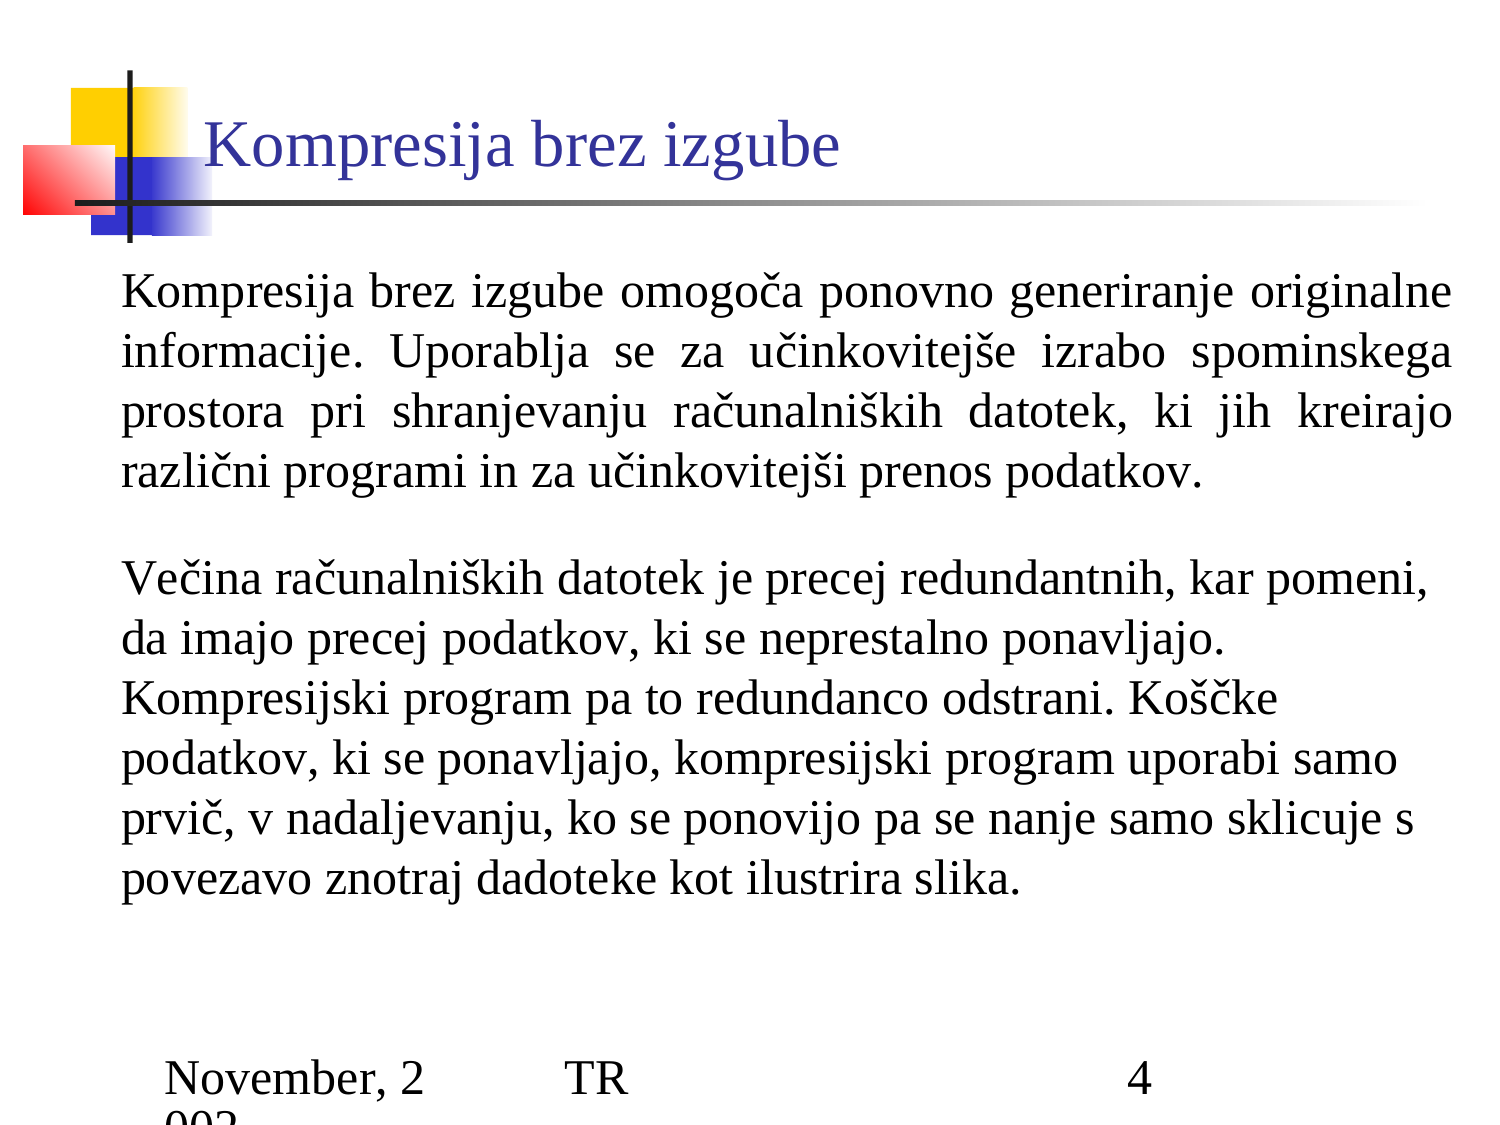

# Kompresija brez izgube
	Kompresija brez izgube omogoča ponovno generiranje originalne informacije. Uporablja se za učinkovitejše izrabo spominskega prostora pri shranjevanju računalniških datotek, ki jih kreirajo različni programi in za učinkovitejši prenos podatkov.
	Večina računalniških datotek je precej redundantnih, kar pomeni, da imajo precej podatkov, ki se neprestalno ponavljajo. Kompresijski program pa to redundanco odstrani. Koščke podatkov, ki se ponavljajo, kompresijski program uporabi samo prvič, v nadaljevanju, ko se ponovijo pa se nanje samo sklicuje s povezavo znotraj dadoteke kot ilustrira slika.
November, 2002
TR
4